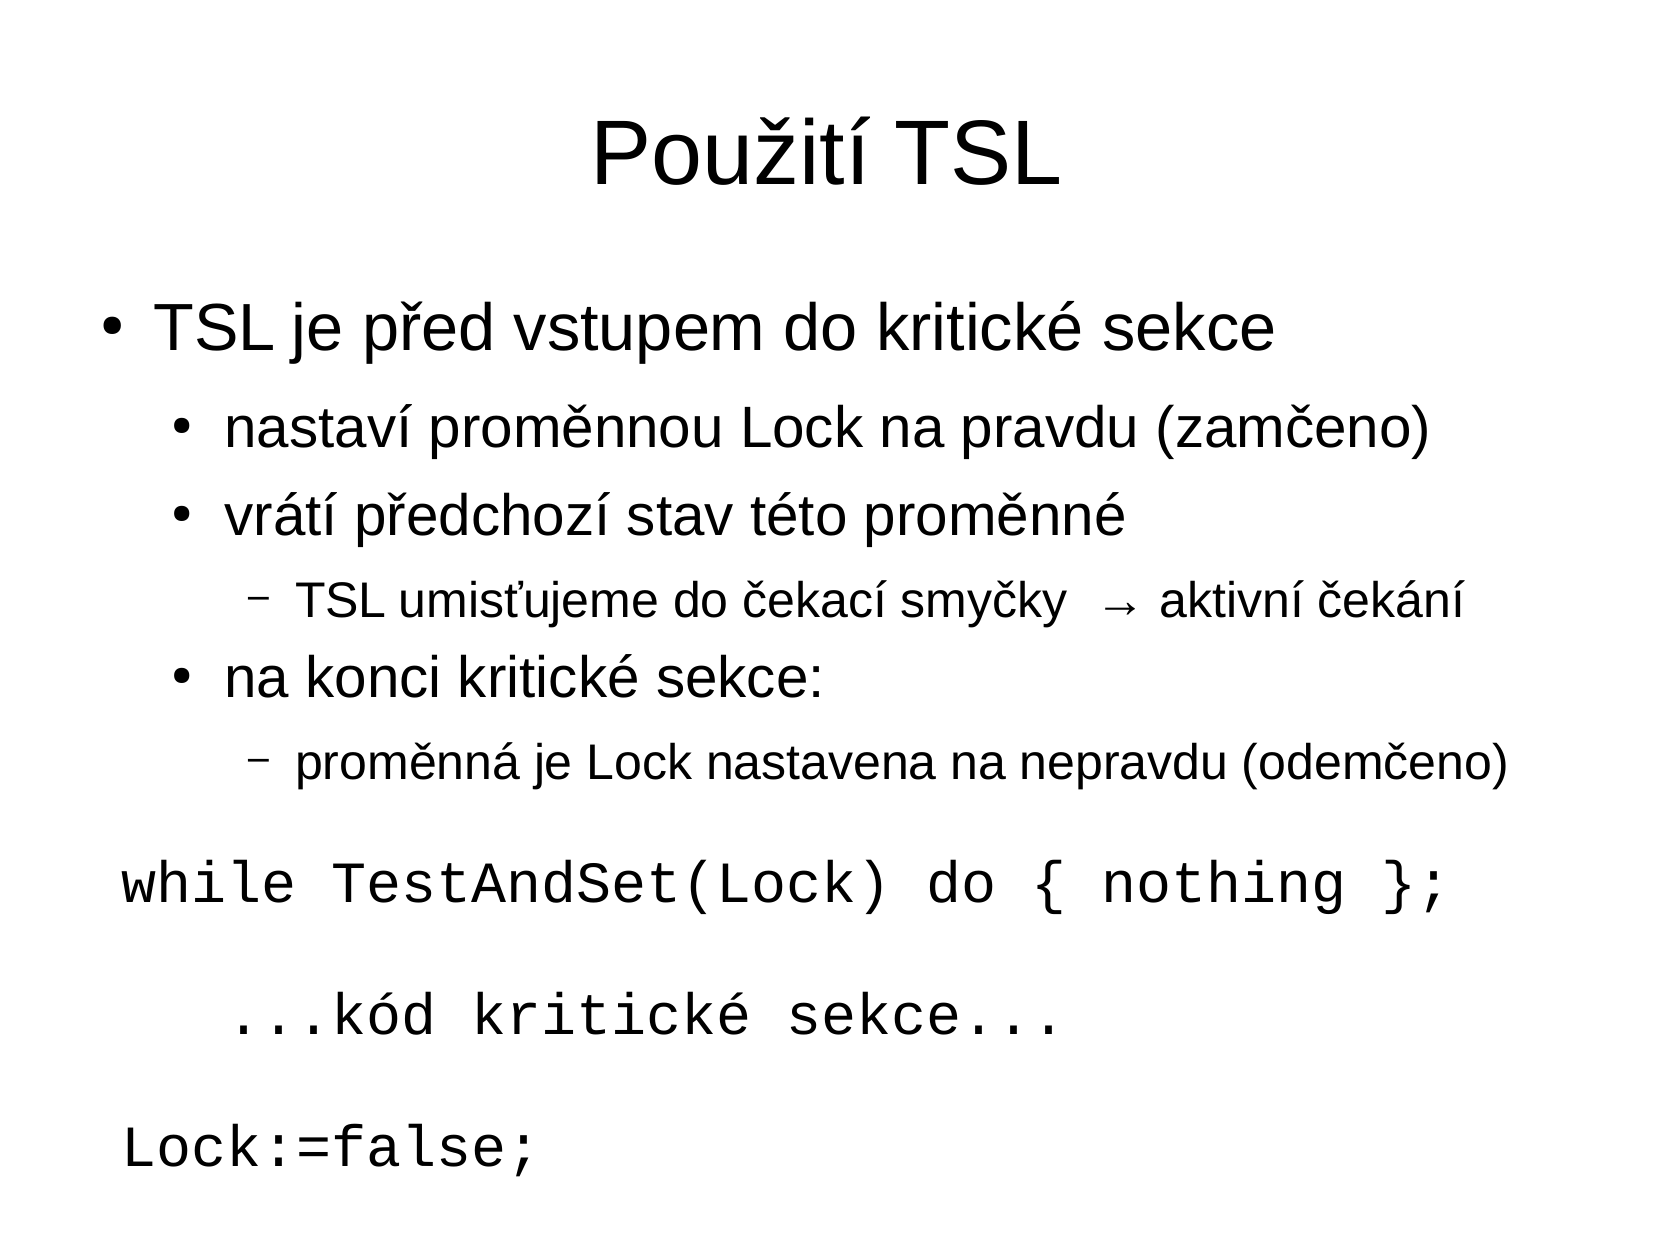

# Použití TSL
TSL je před vstupem do kritické sekce
nastaví proměnnou Lock na pravdu (zamčeno)
vrátí předchozí stav této proměnné
TSL umisťujeme do čekací smyčky → aktivní čekání
na konci kritické sekce:
proměnná je Lock nastavena na nepravdu (odemčeno)
while TestAndSet(Lock) do { nothing };
 ...kód kritické sekce...
Lock:=false;